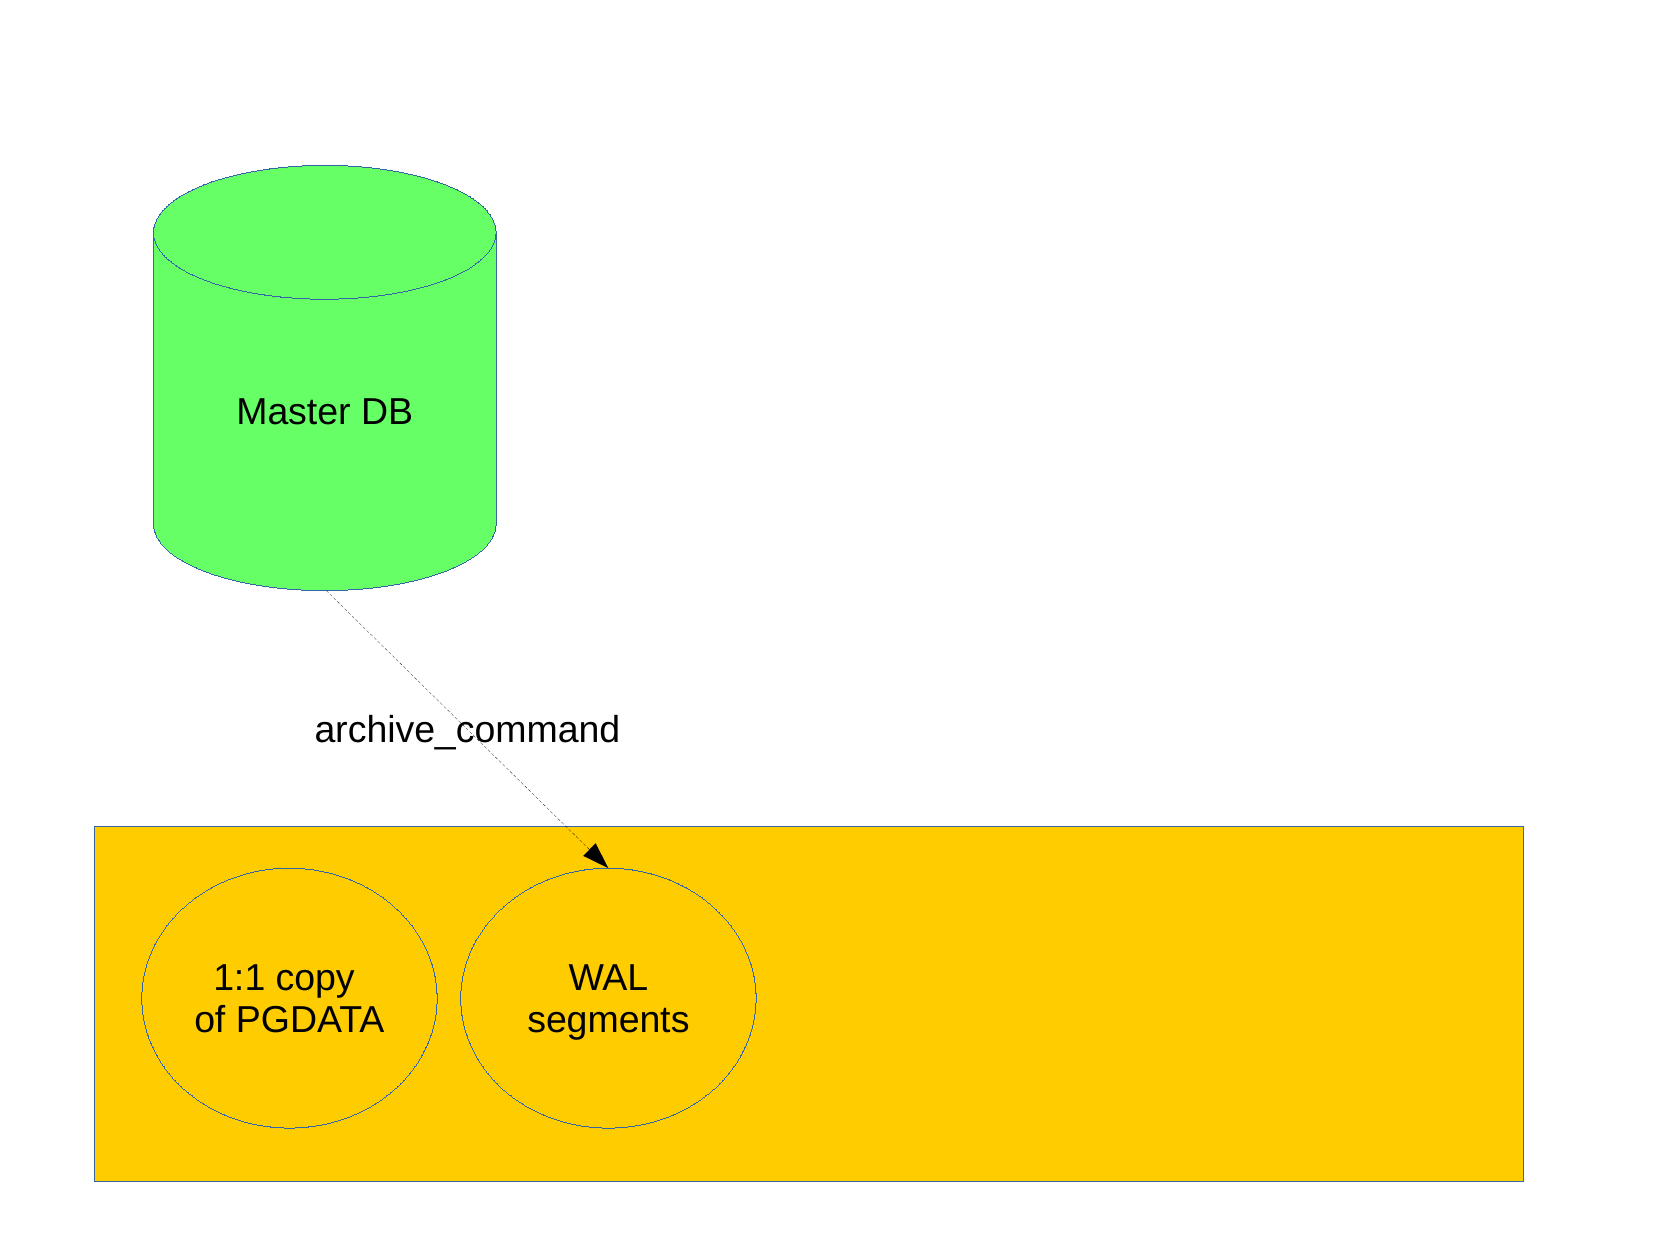

Master DB
1:1 copy
of PGDATA
WAL
segments